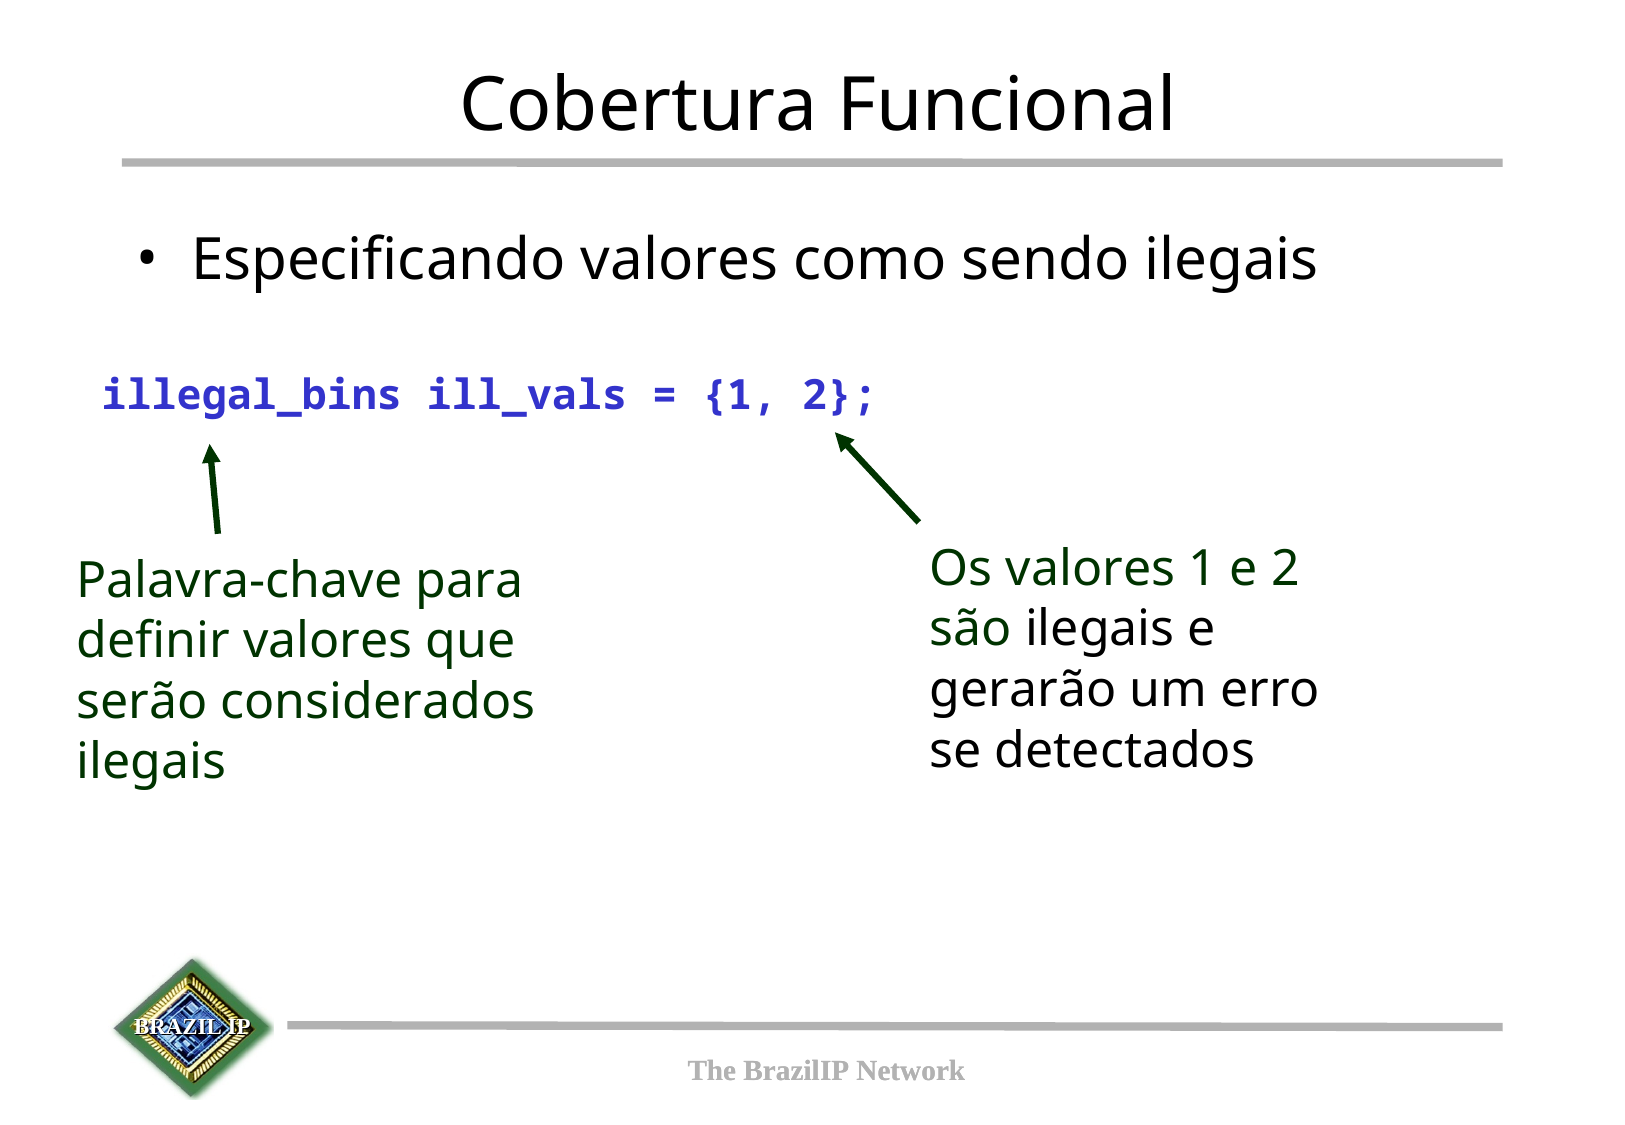

# Cobertura Funcional
Especificando valores como sendo ilegais
illegal_bins ill_vals = {1, 2};
Os valores 1 e 2
são ilegais e
gerarão um erro
se detectados
Palavra-chave para
definir valores que
serão considerados
ilegais